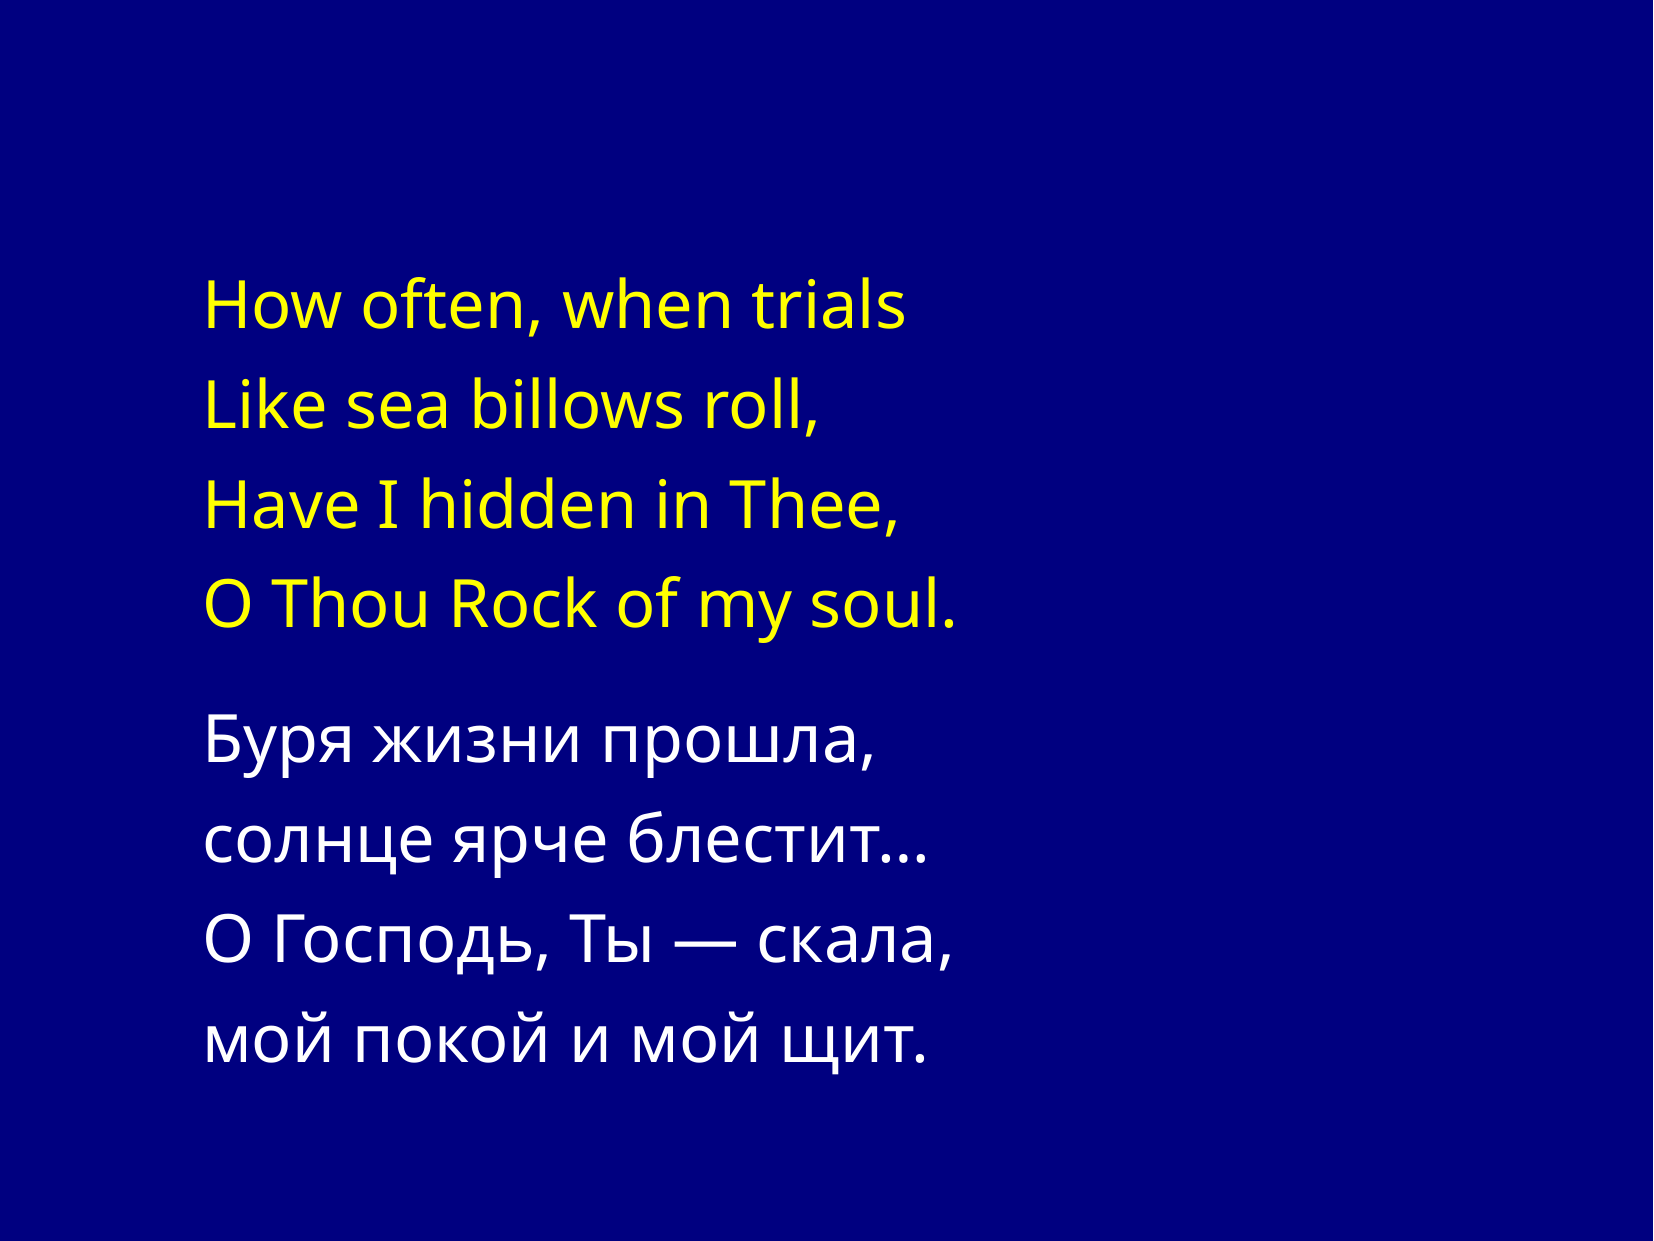

How often, when trials
	Like sea billows roll,
	Have I hidden in Thee,
	O Thou Rock of my soul.
	Буря жизни прошла,
	солнце ярче блестит…
	О Господь, Ты — скала,
	мой покой и мой щит.